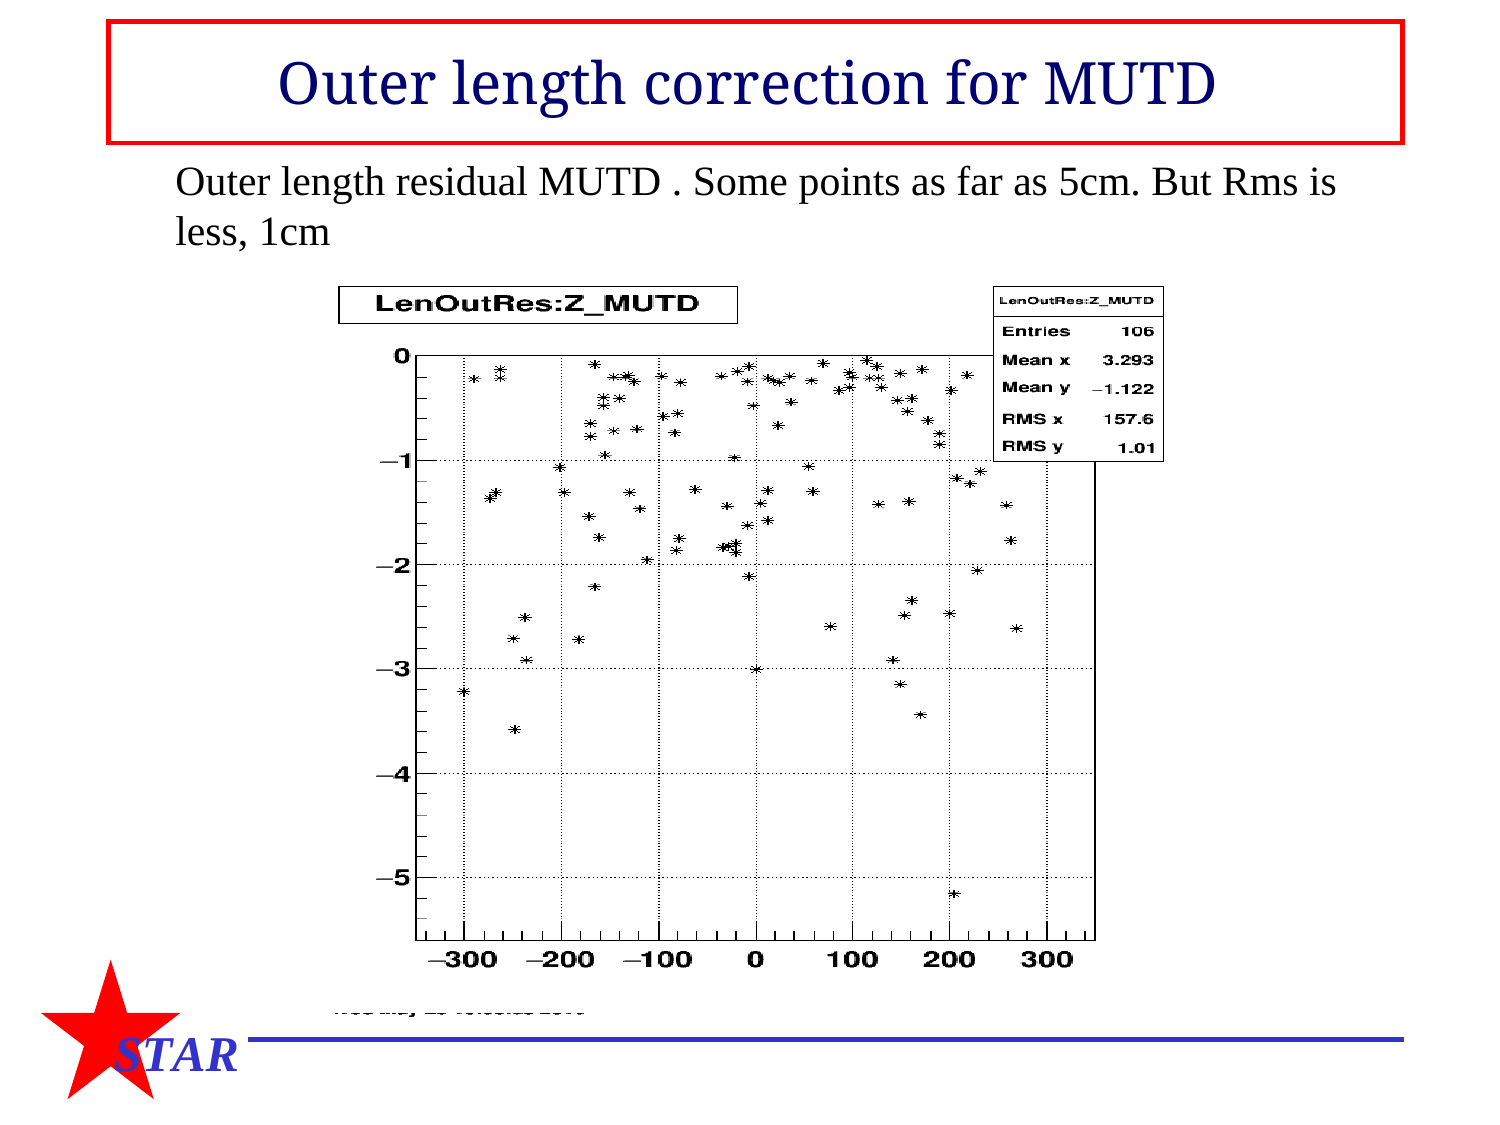

# Outer length correction for MUTD
Outer length residual MUTD . Some points as far as 5cm. But Rms is less, 1cm